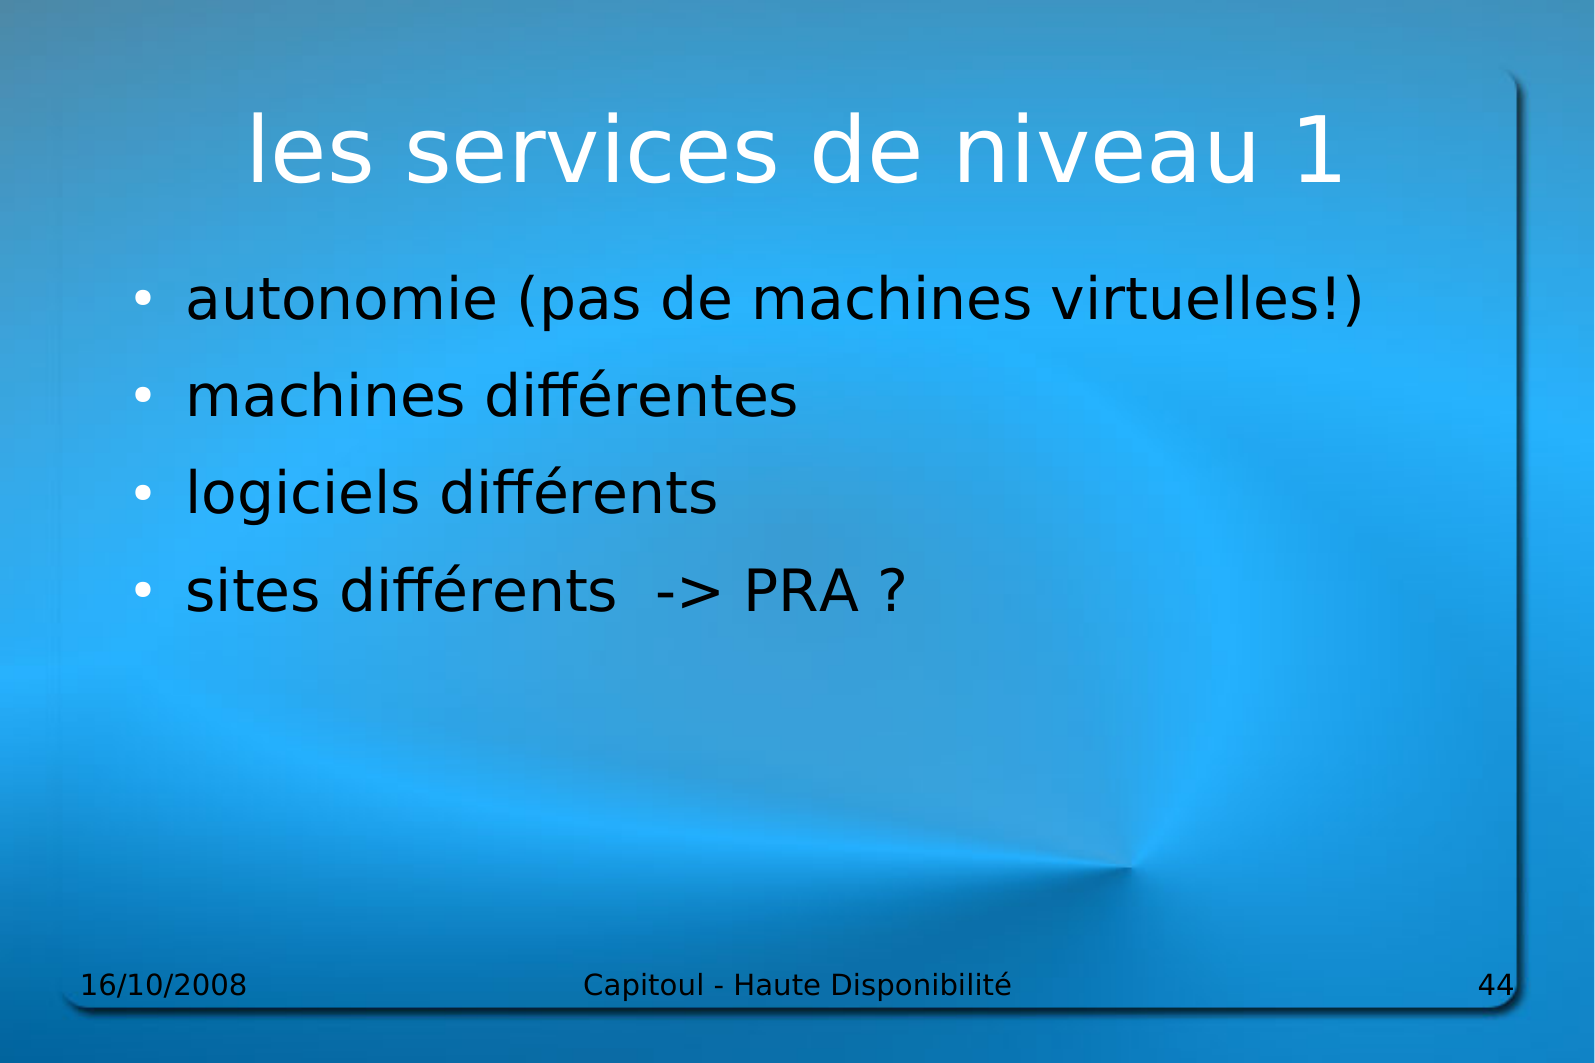

# les services de niveau 1
autonomie (pas de machines virtuelles!)
machines différentes
logiciels différents
sites différents -> PRA ?
16/10/2008
Capitoul - Haute Disponibilité
44